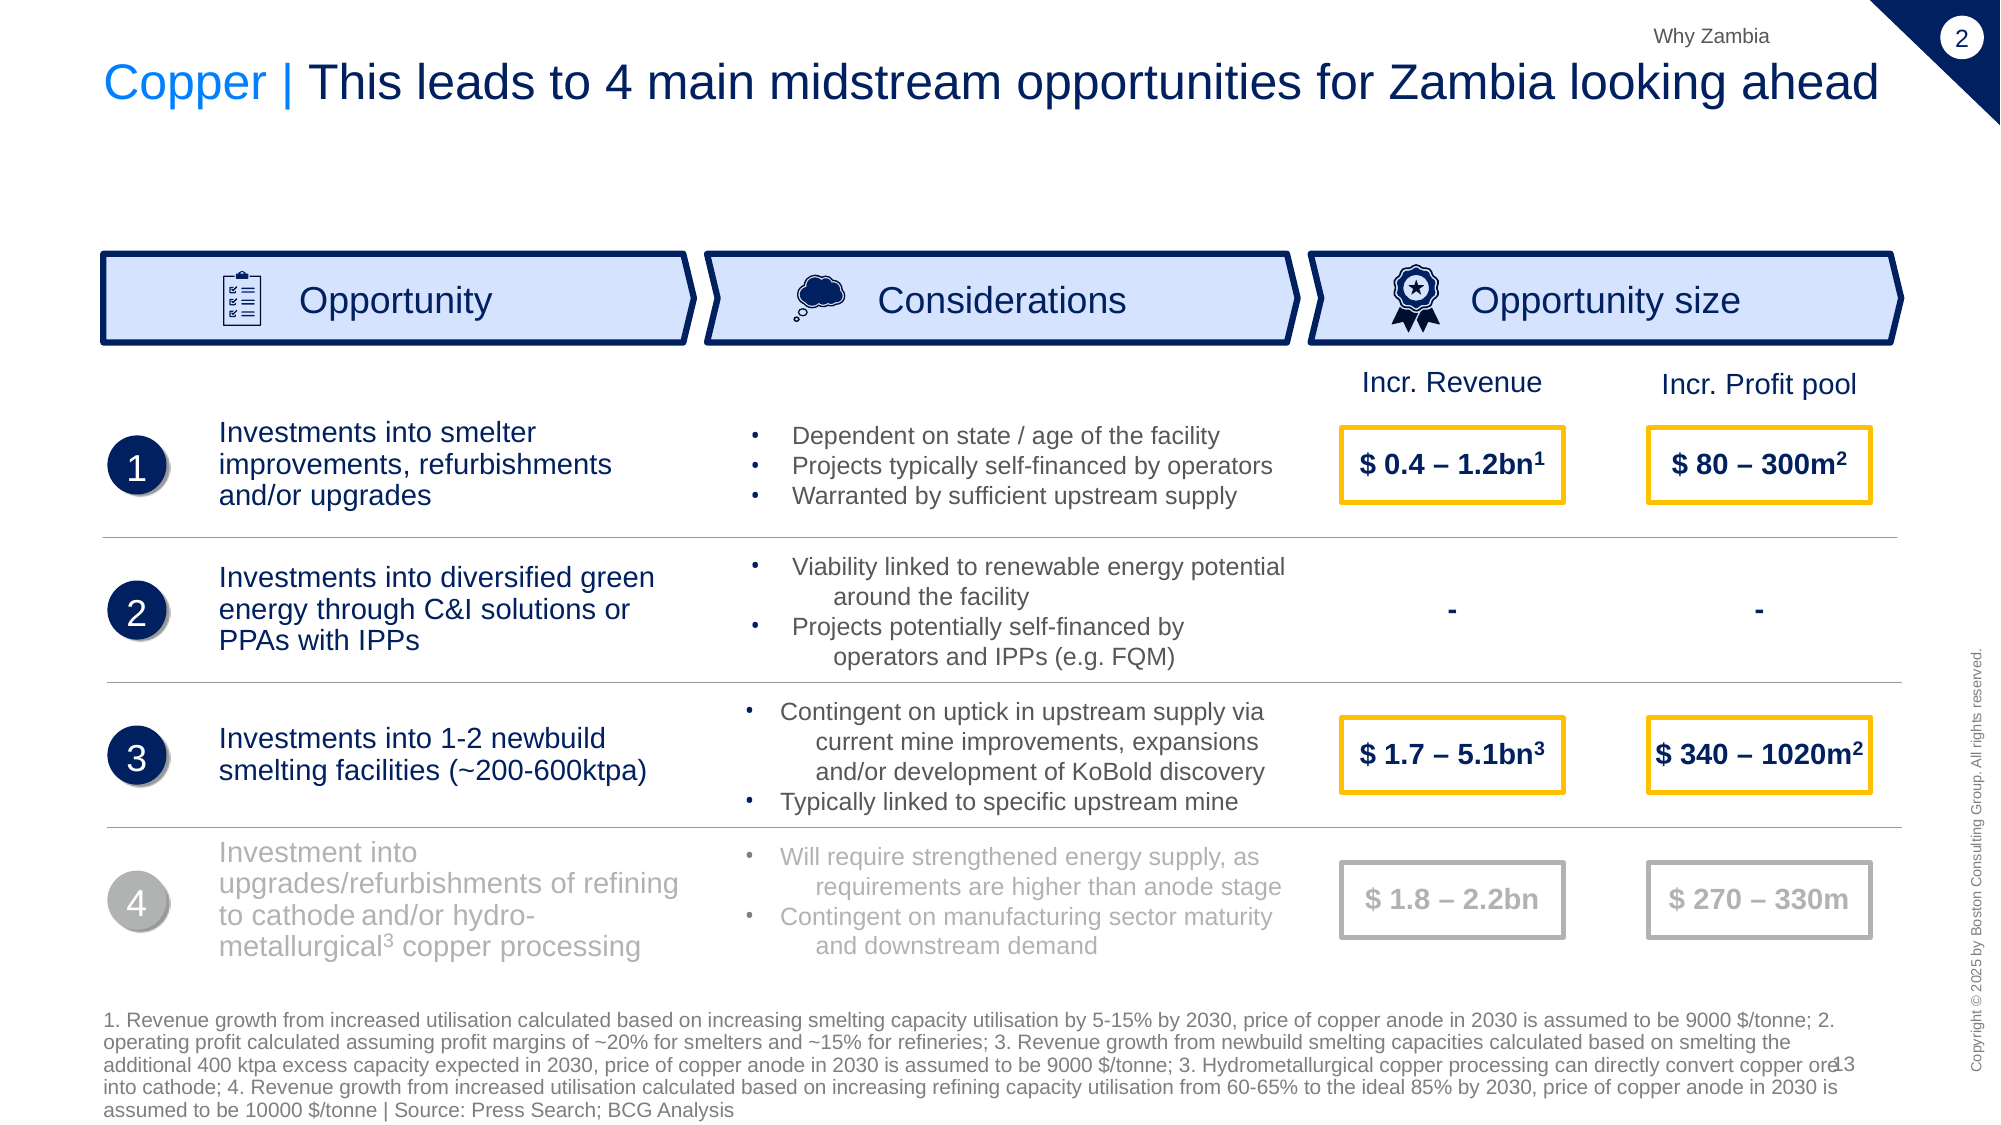

Why Zambia
2
# Copper | This leads to 4 main midstream opportunities for Zambia looking ahead
Opportunity
Considerations
Opportunity size
Incr. Revenue
Incr. Profit pool
Dependent on state / age of the facility
Projects typically self-financed by operators
Warranted by sufficient upstream supply
Investments into smelter improvements, refurbishments and/or upgrades
$ 0.4 – 1.2bn1
$ 80 – 300m2
1
Viability linked to renewable energy potential around the facility
Projects potentially self-financed by operators and IPPs (e.g. FQM)
Investments into diversified green energy through C&I solutions or PPAs with IPPs
-
-
2
Contingent on uptick in upstream supply via current mine improvements, expansions and/or development of KoBold discovery
Typically linked to specific upstream mine
Investments into 1-2 newbuild smelting facilities (~200-600ktpa)
$ 1.7 – 5.1bn3
$ 340 – 1020m2
3
Will require strengthened energy supply, as requirements are higher than anode stage
Contingent on manufacturing sector maturity and downstream demand
Investment into upgrades/refurbishments of refining to cathode and/or hydro-metallurgical3 copper processing
$ 1.8 – 2.2bn
$ 270 – 330m
4
1. Revenue growth from increased utilisation calculated based on increasing smelting capacity utilisation by 5-15% by 2030, price of copper anode in 2030 is assumed to be 9000 $/tonne; 2. operating profit calculated assuming profit margins of ~20% for smelters and ~15% for refineries; 3. Revenue growth from newbuild smelting capacities calculated based on smelting the additional 400 ktpa excess capacity expected in 2030, price of copper anode in 2030 is assumed to be 9000 $/tonne; 3. Hydrometallurgical copper processing can directly convert copper ore into cathode; 4. Revenue growth from increased utilisation calculated based on increasing refining capacity utilisation from 60-65% to the ideal 85% by 2030, price of copper anode in 2030 is assumed to be 10000 $/tonne | Source: Press Search; BCG Analysis